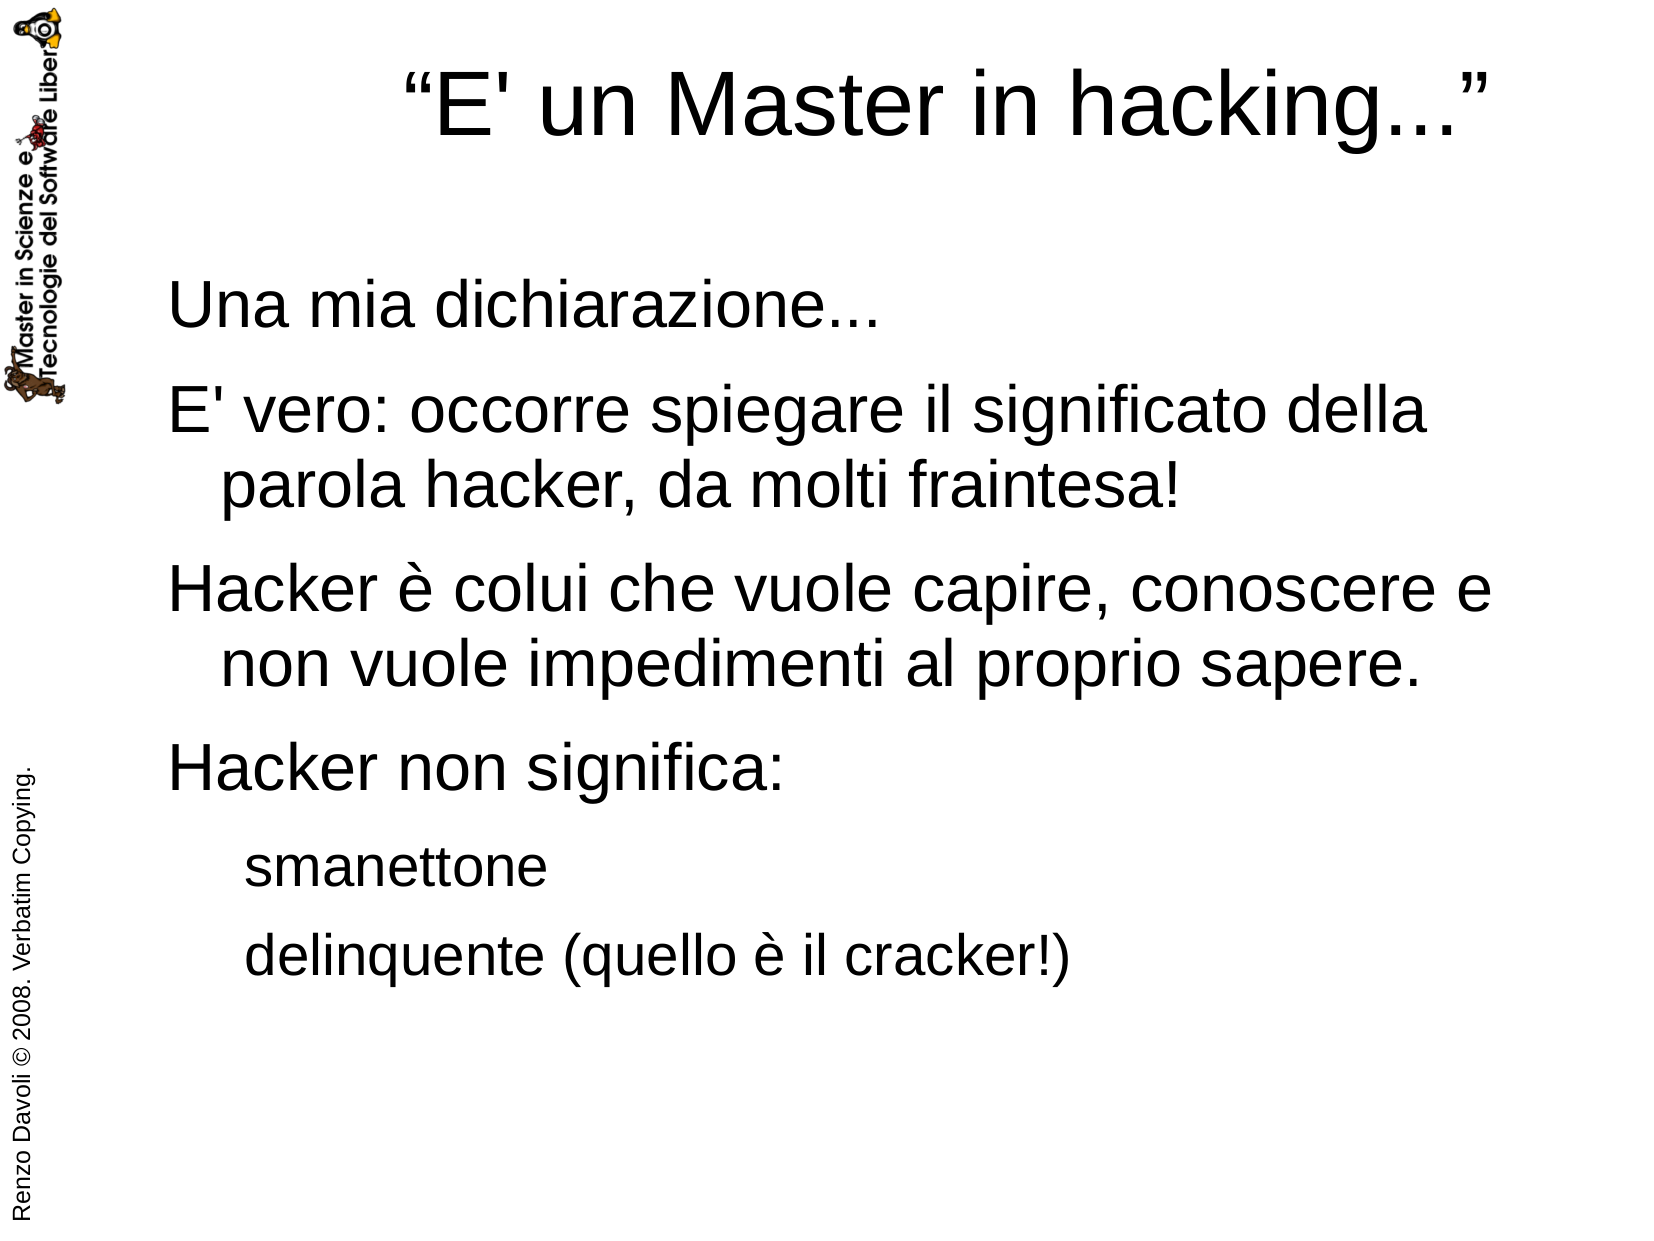

# “E' un Master in hacking...”
Una mia dichiarazione...
E' vero: occorre spiegare il significato della parola hacker, da molti fraintesa!
Hacker è colui che vuole capire, conoscere e non vuole impedimenti al proprio sapere.
Hacker non significa:
smanettone
delinquente (quello è il cracker!)